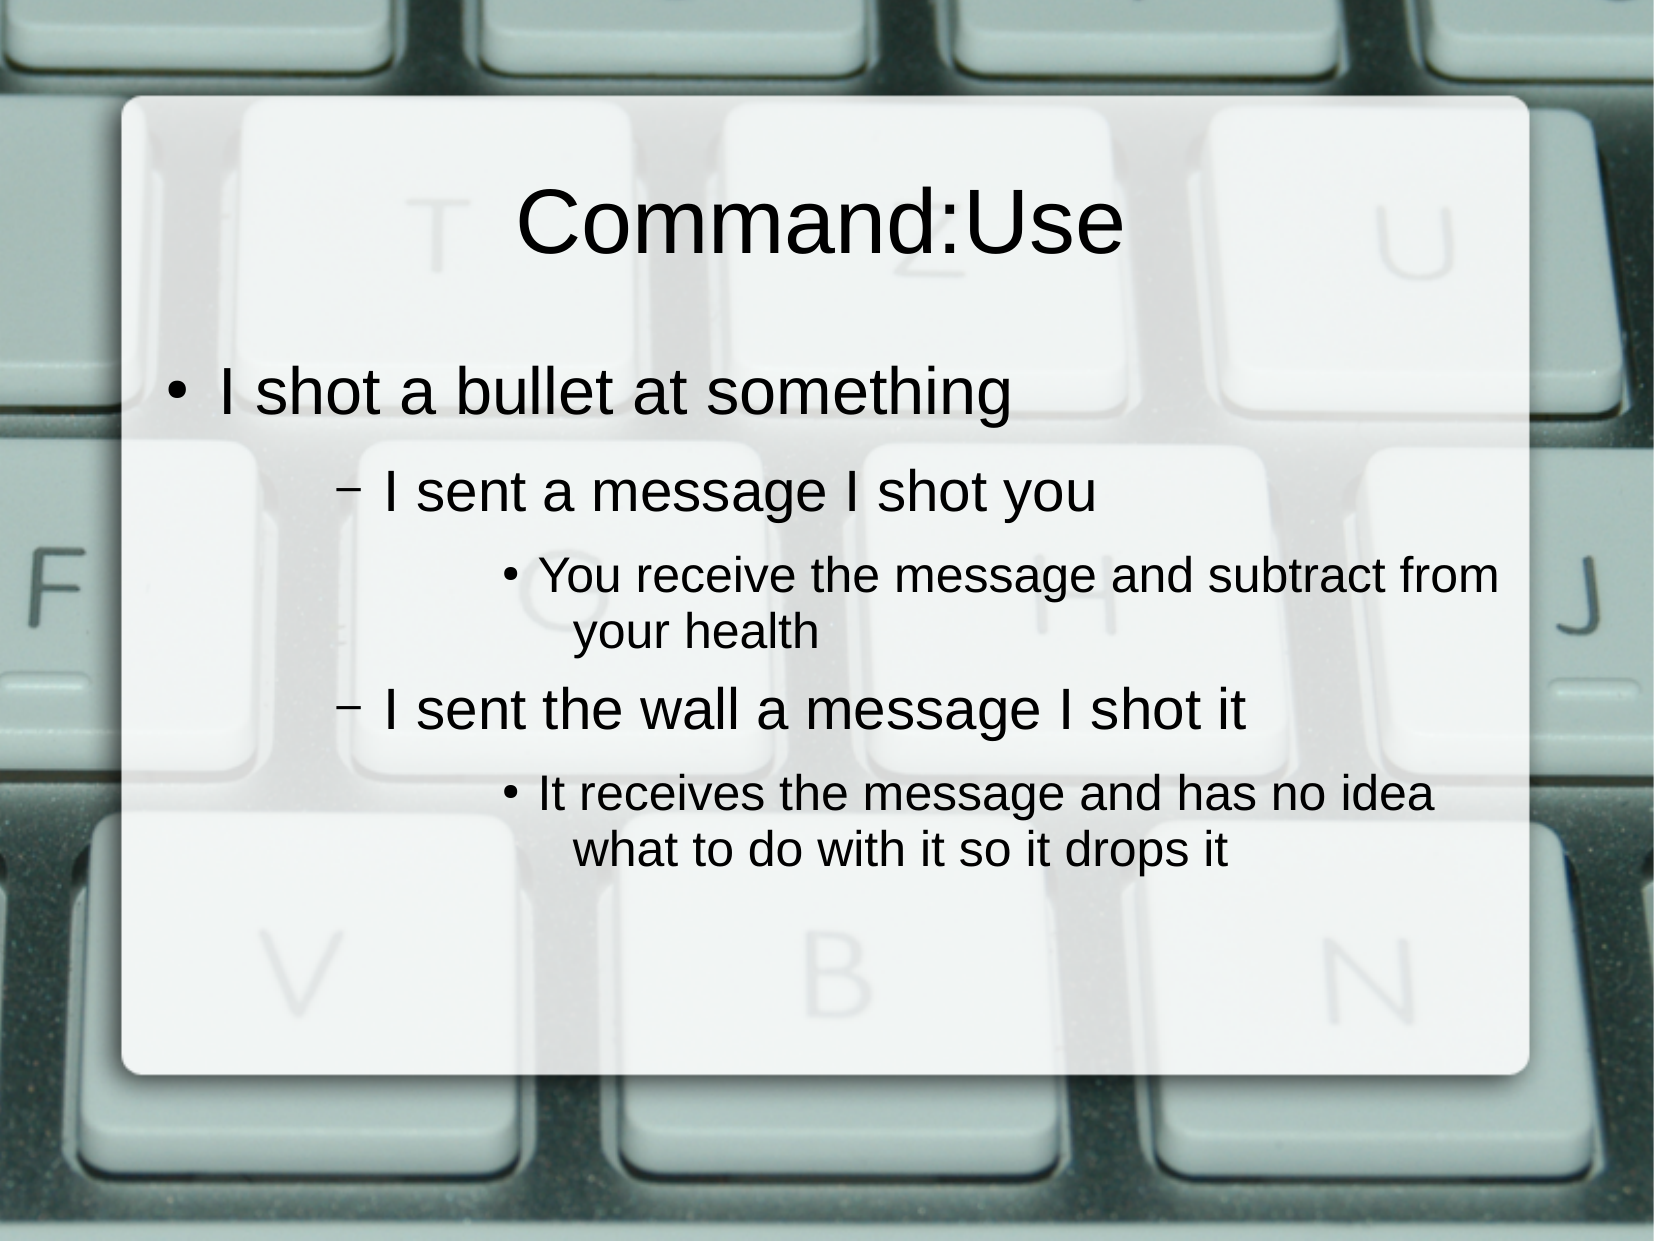

# Command:Use
I shot a bullet at something
I sent a message I shot you
You receive the message and subtract from your health
I sent the wall a message I shot it
It receives the message and has no idea what to do with it so it drops it